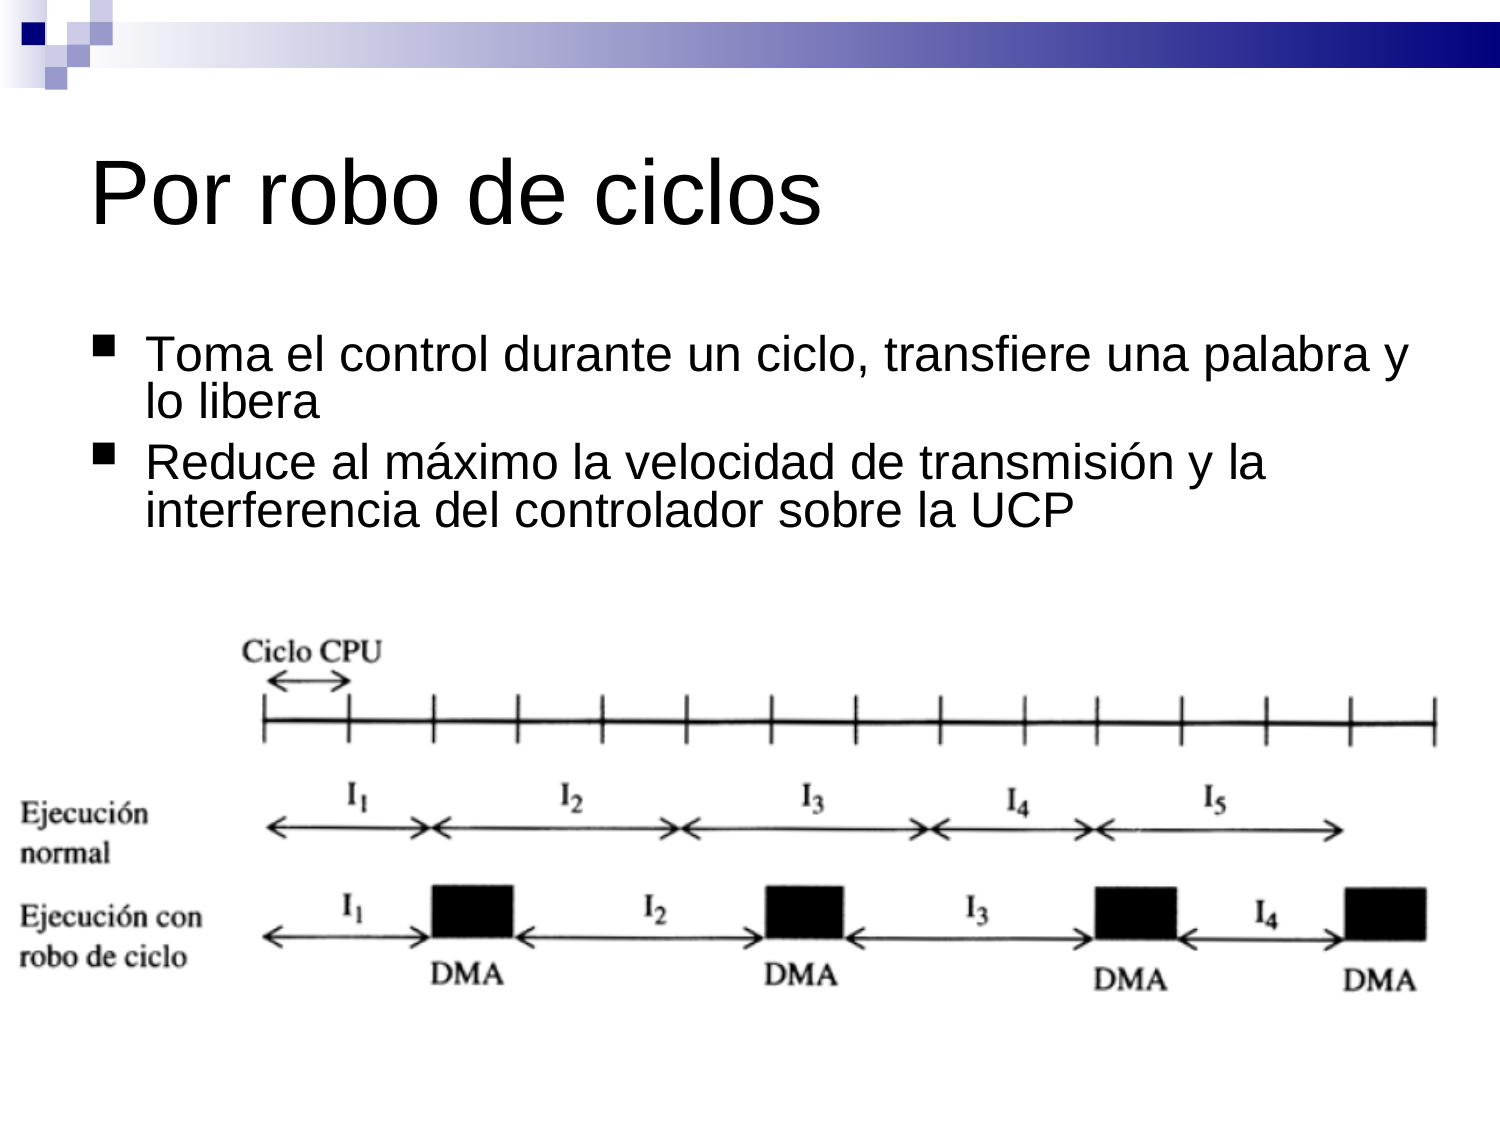

# Por robo de ciclos
Toma el control durante un ciclo, transfiere una palabra y lo libera
Reduce al máximo la velocidad de transmisión y la interferencia del controlador sobre la UCP